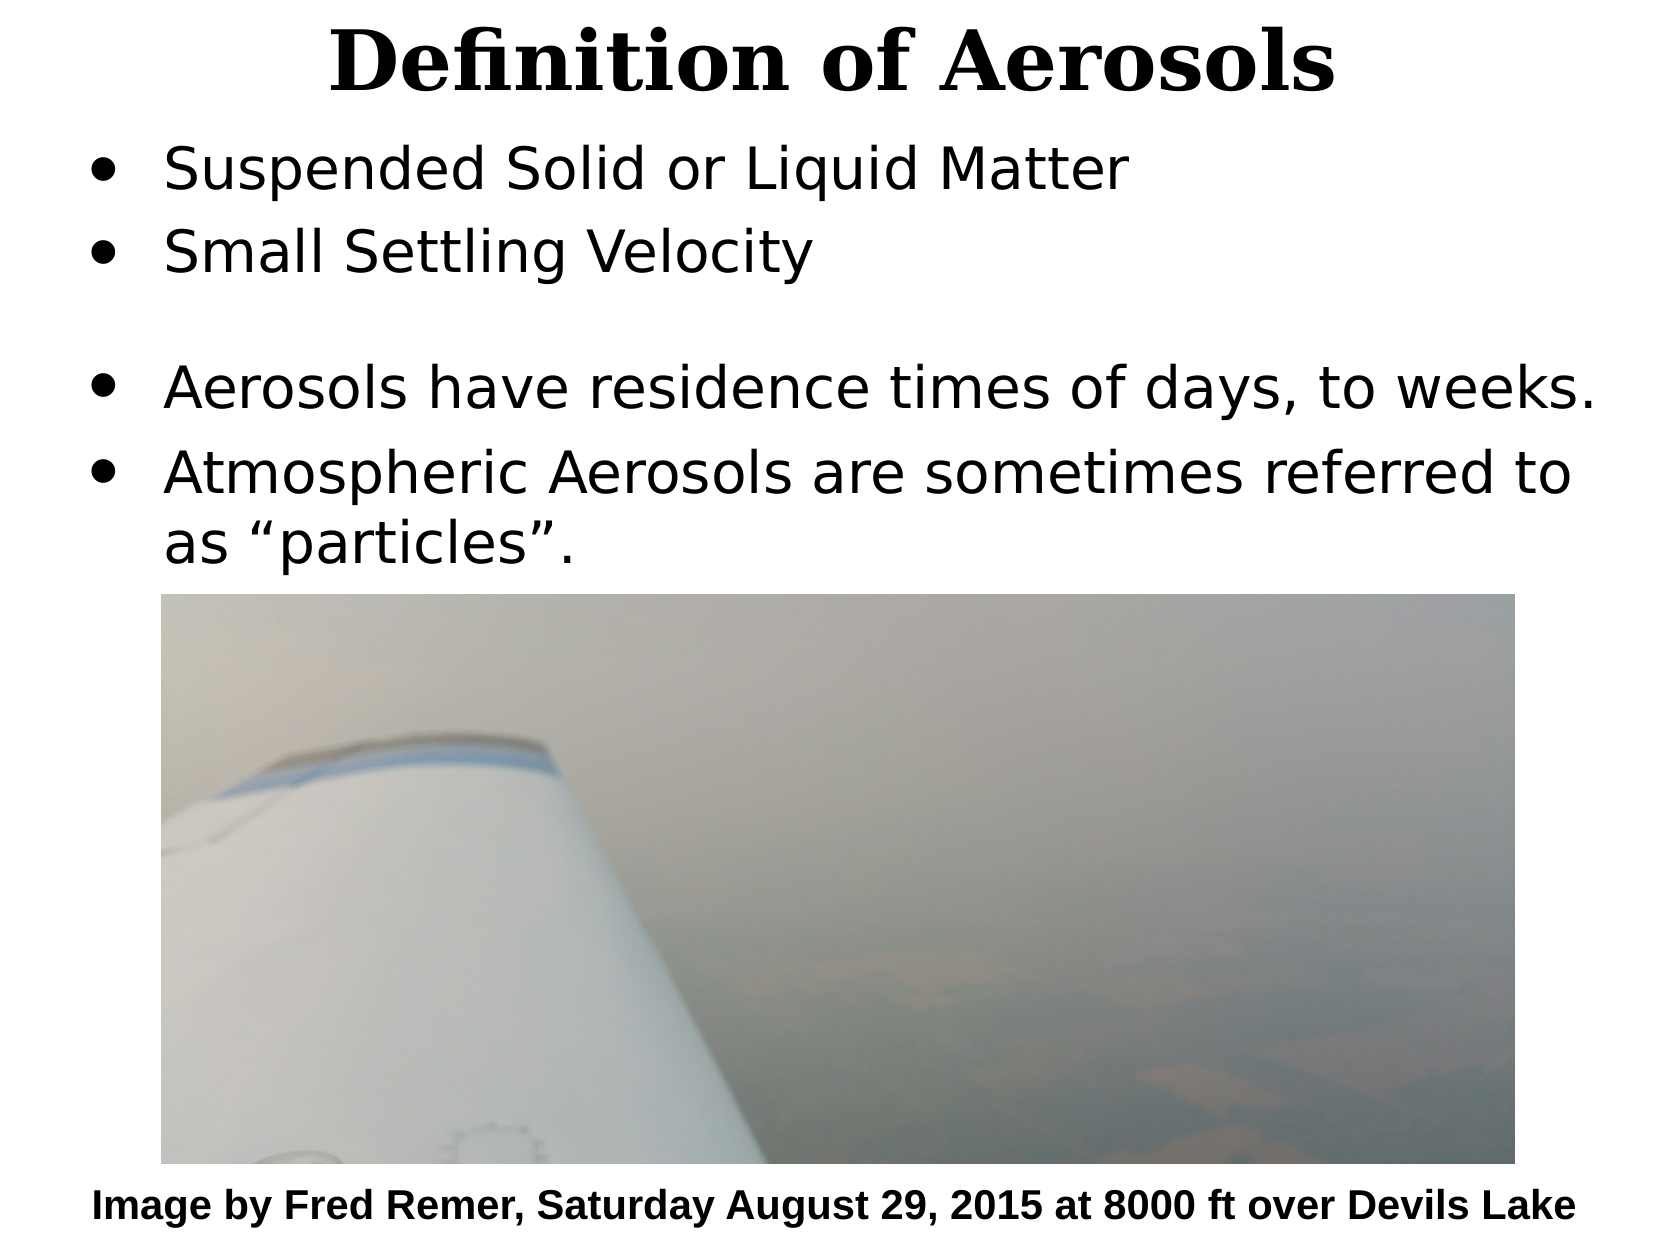

Definition of Aerosols
Suspended Solid or Liquid Matter
Small Settling Velocity
Aerosols have residence times of days, to weeks.
Atmospheric Aerosols are sometimes referred to as “particles”.
Image by Fred Remer, Saturday August 29, 2015 at 8000 ft over Devils Lake